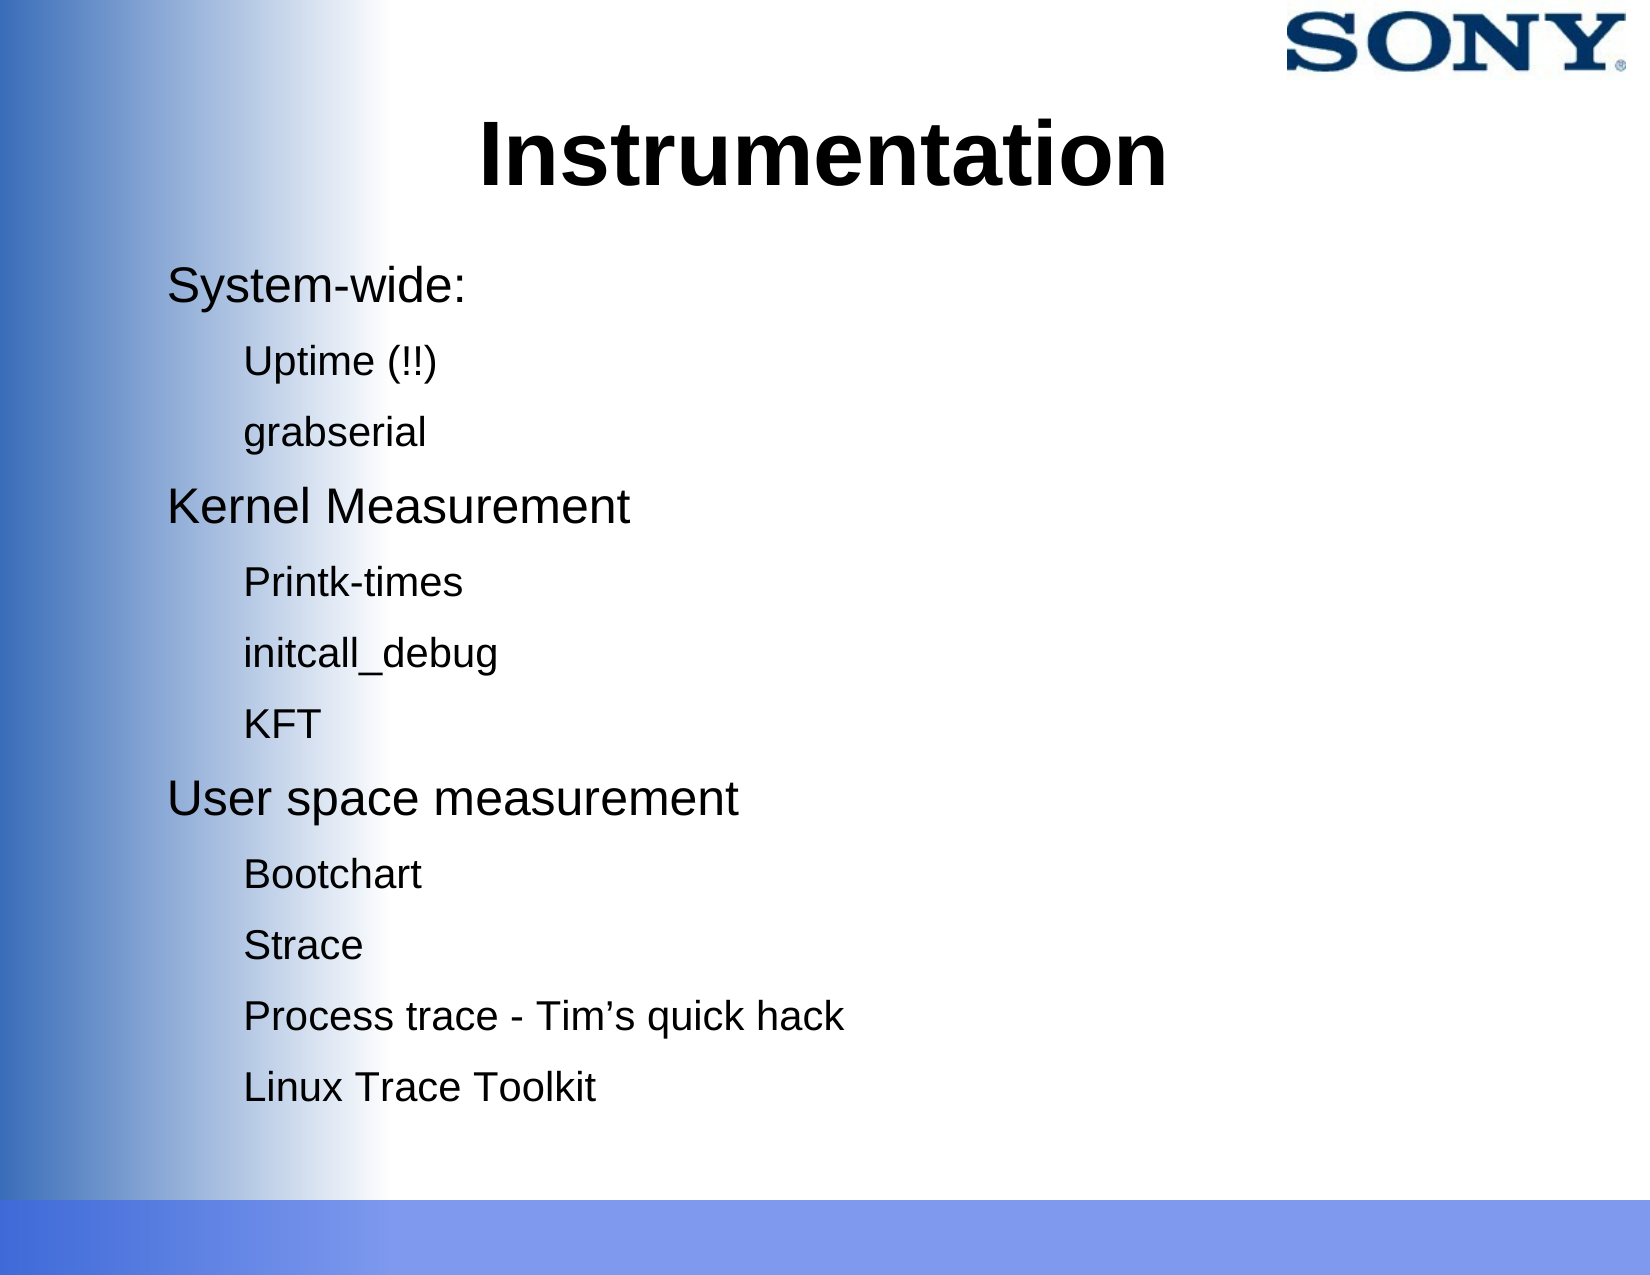

# Instrumentation
System-wide:
Uptime (!!)
grabserial
Kernel Measurement
Printk-times
initcall_debug
KFT
User space measurement
Bootchart
Strace
Process trace - Tim’s quick hack
Linux Trace Toolkit